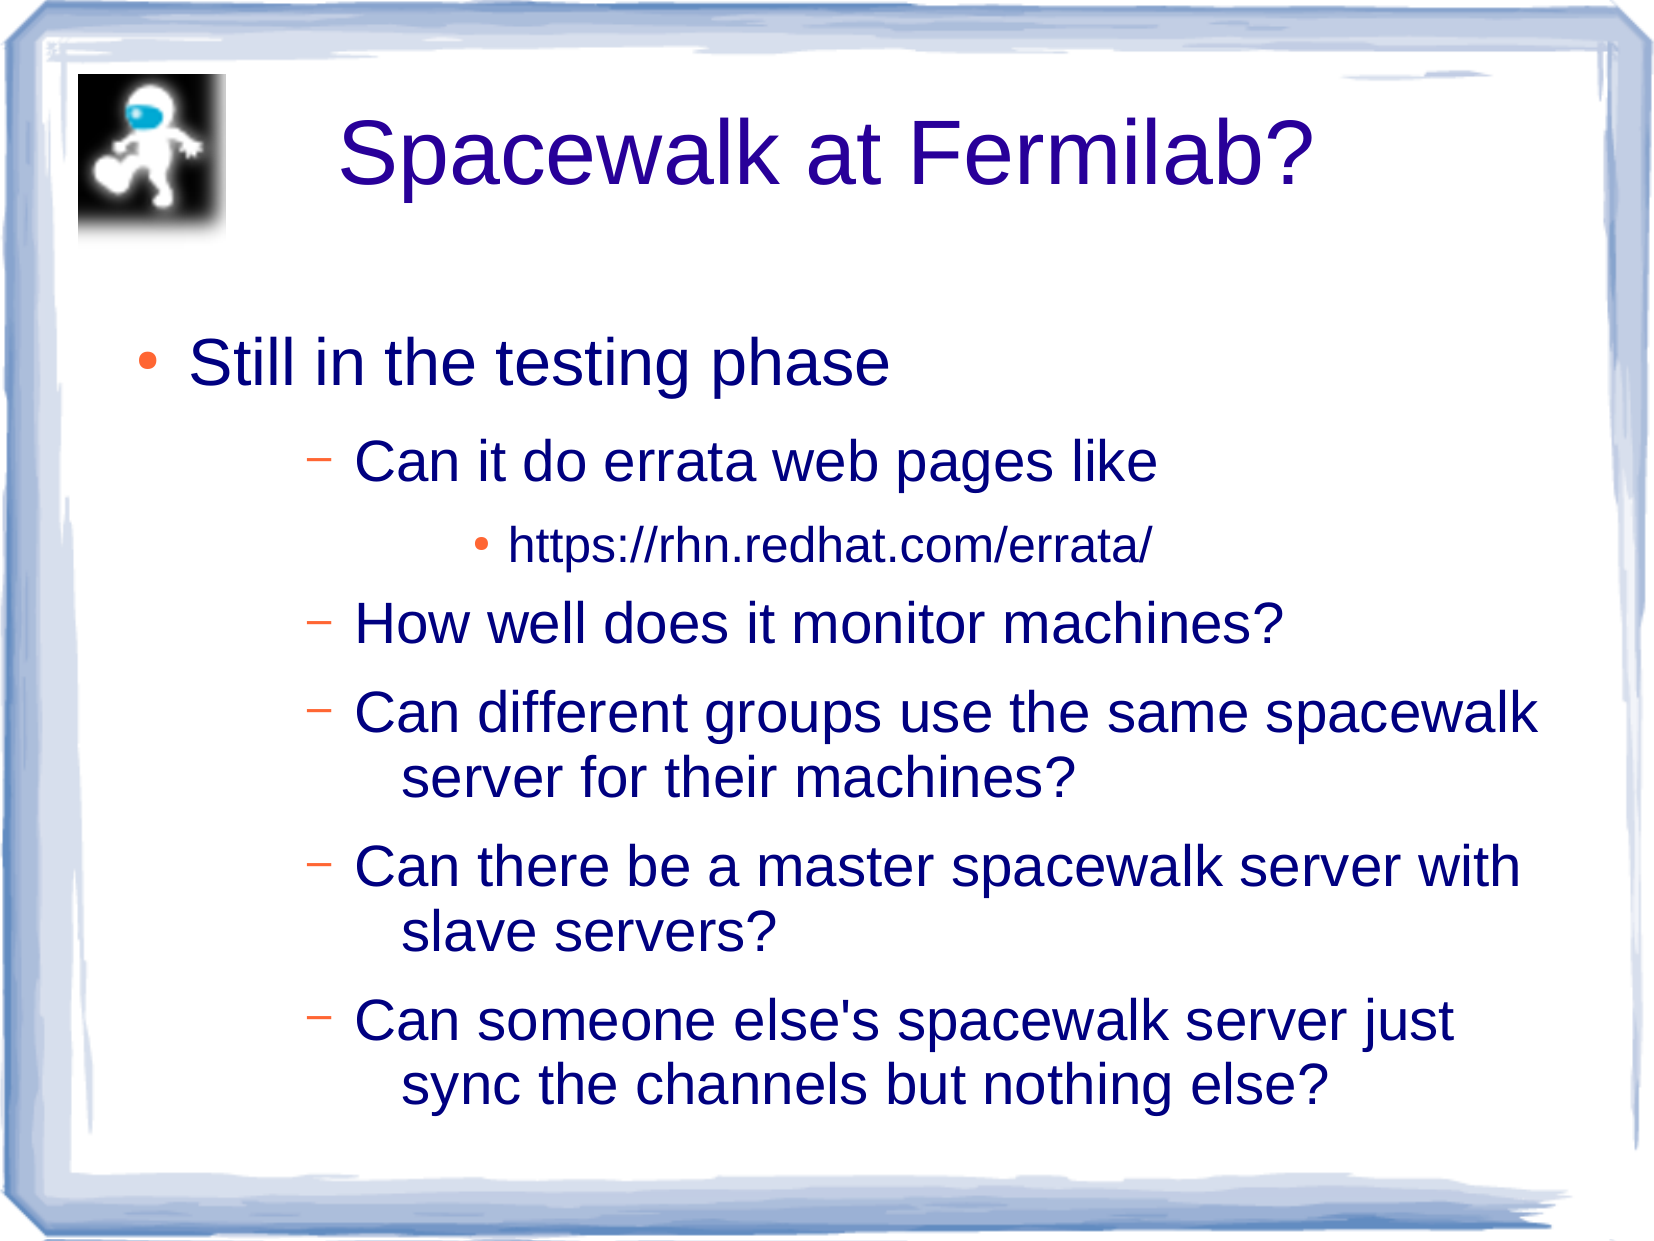

# Spacewalk at Fermilab?
Still in the testing phase
Can it do errata web pages like
https://rhn.redhat.com/errata/
How well does it monitor machines?
Can different groups use the same spacewalk server for their machines?
Can there be a master spacewalk server with slave servers?
Can someone else's spacewalk server just sync the channels but nothing else?